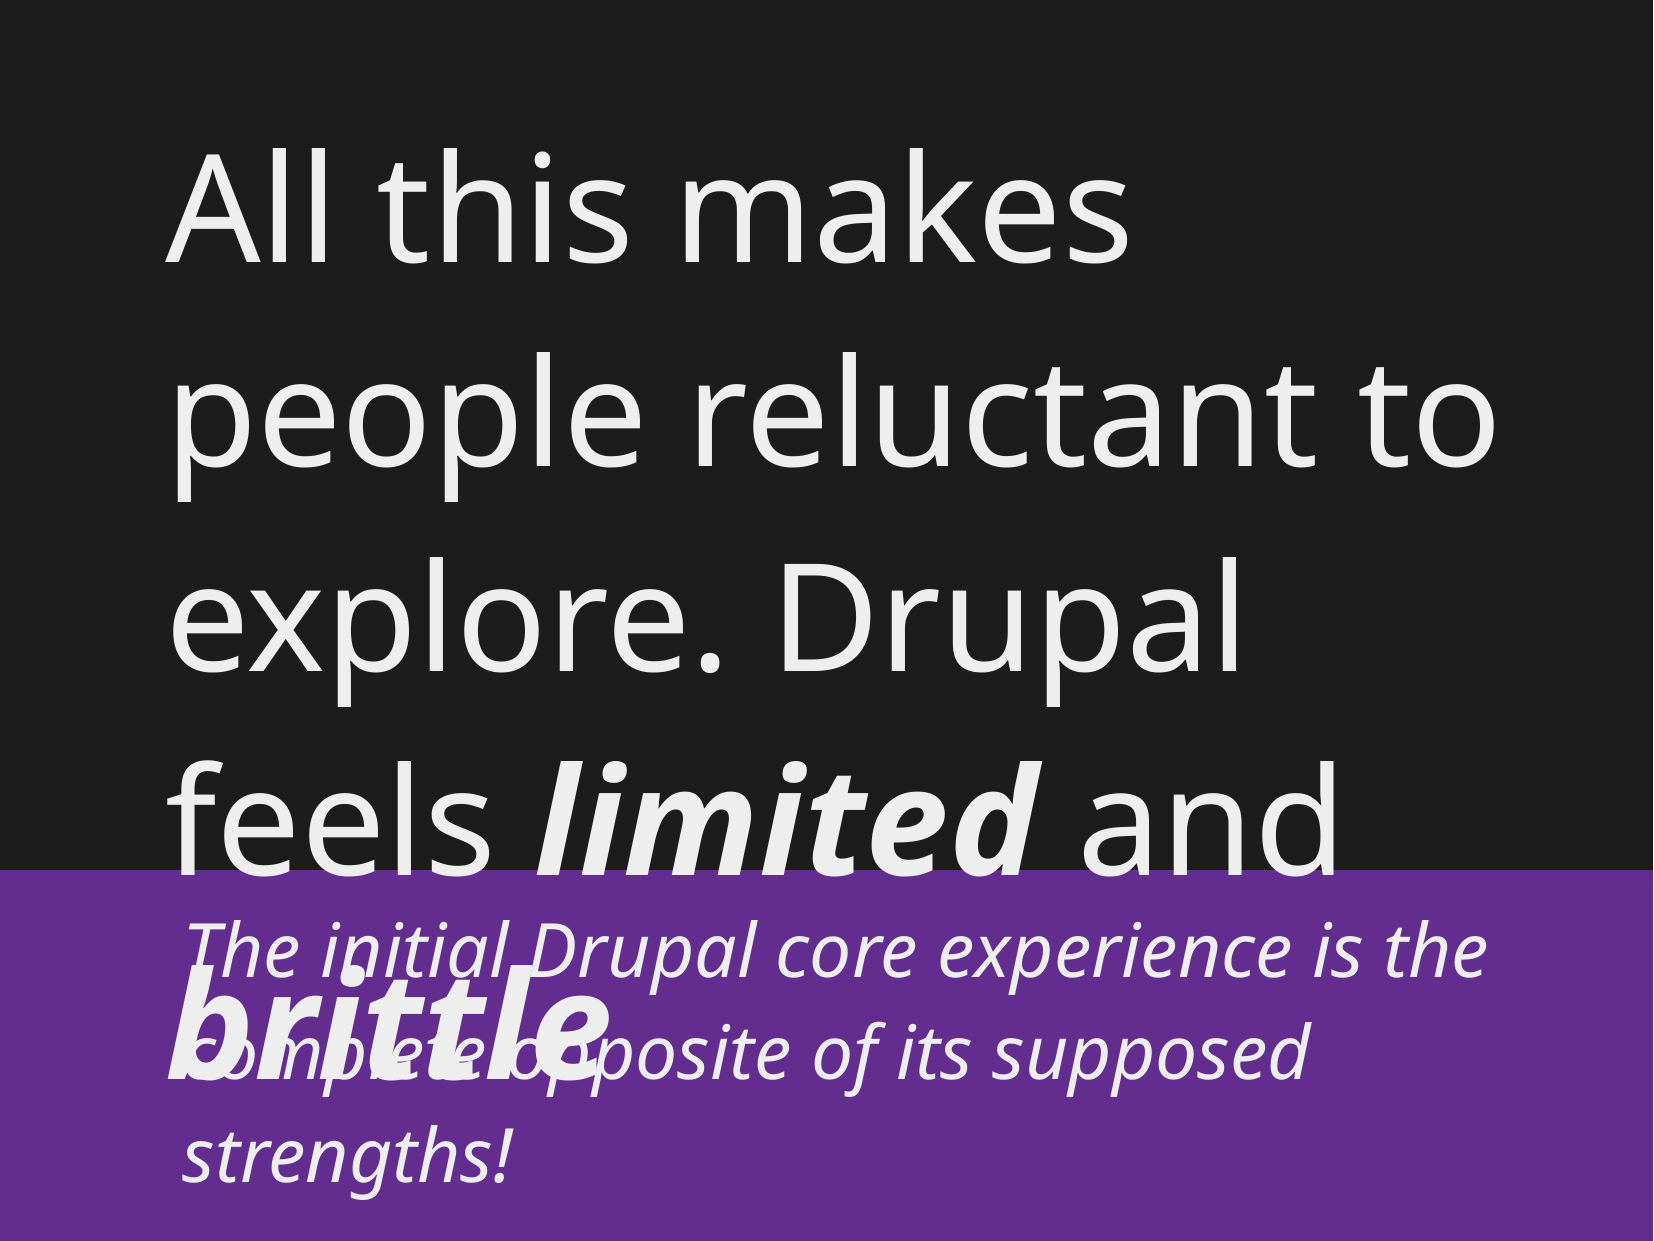

# All this makes people reluctant to explore. Drupal feels limited and brittle
The initial Drupal core experience is the complete opposite of its supposed strengths!